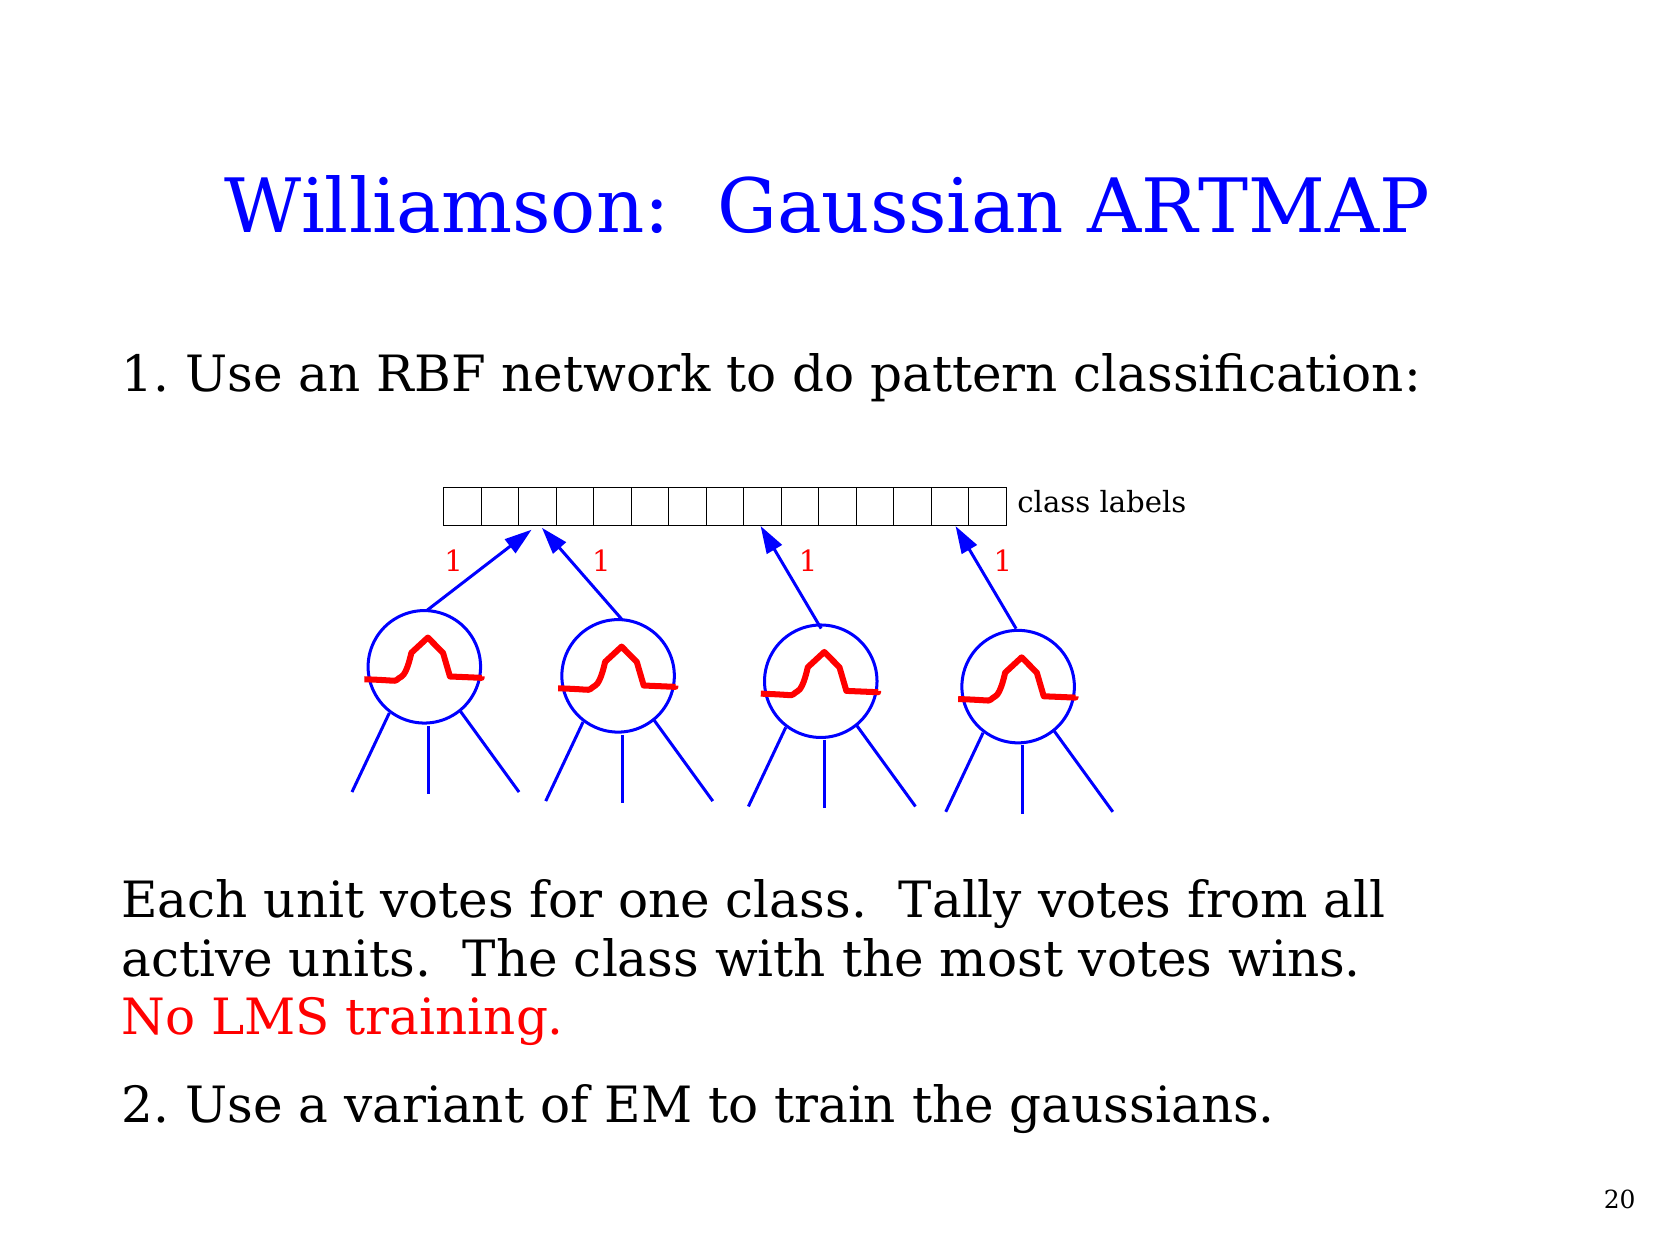

# Williamson: Gaussian ARTMAP
1. Use an RBF network to do pattern classification:
Each unit votes for one class. Tally votes from all active units. The class with the most votes wins.
No LMS training.
2. Use a variant of EM to train the gaussians.
class labels
1
1
1
1